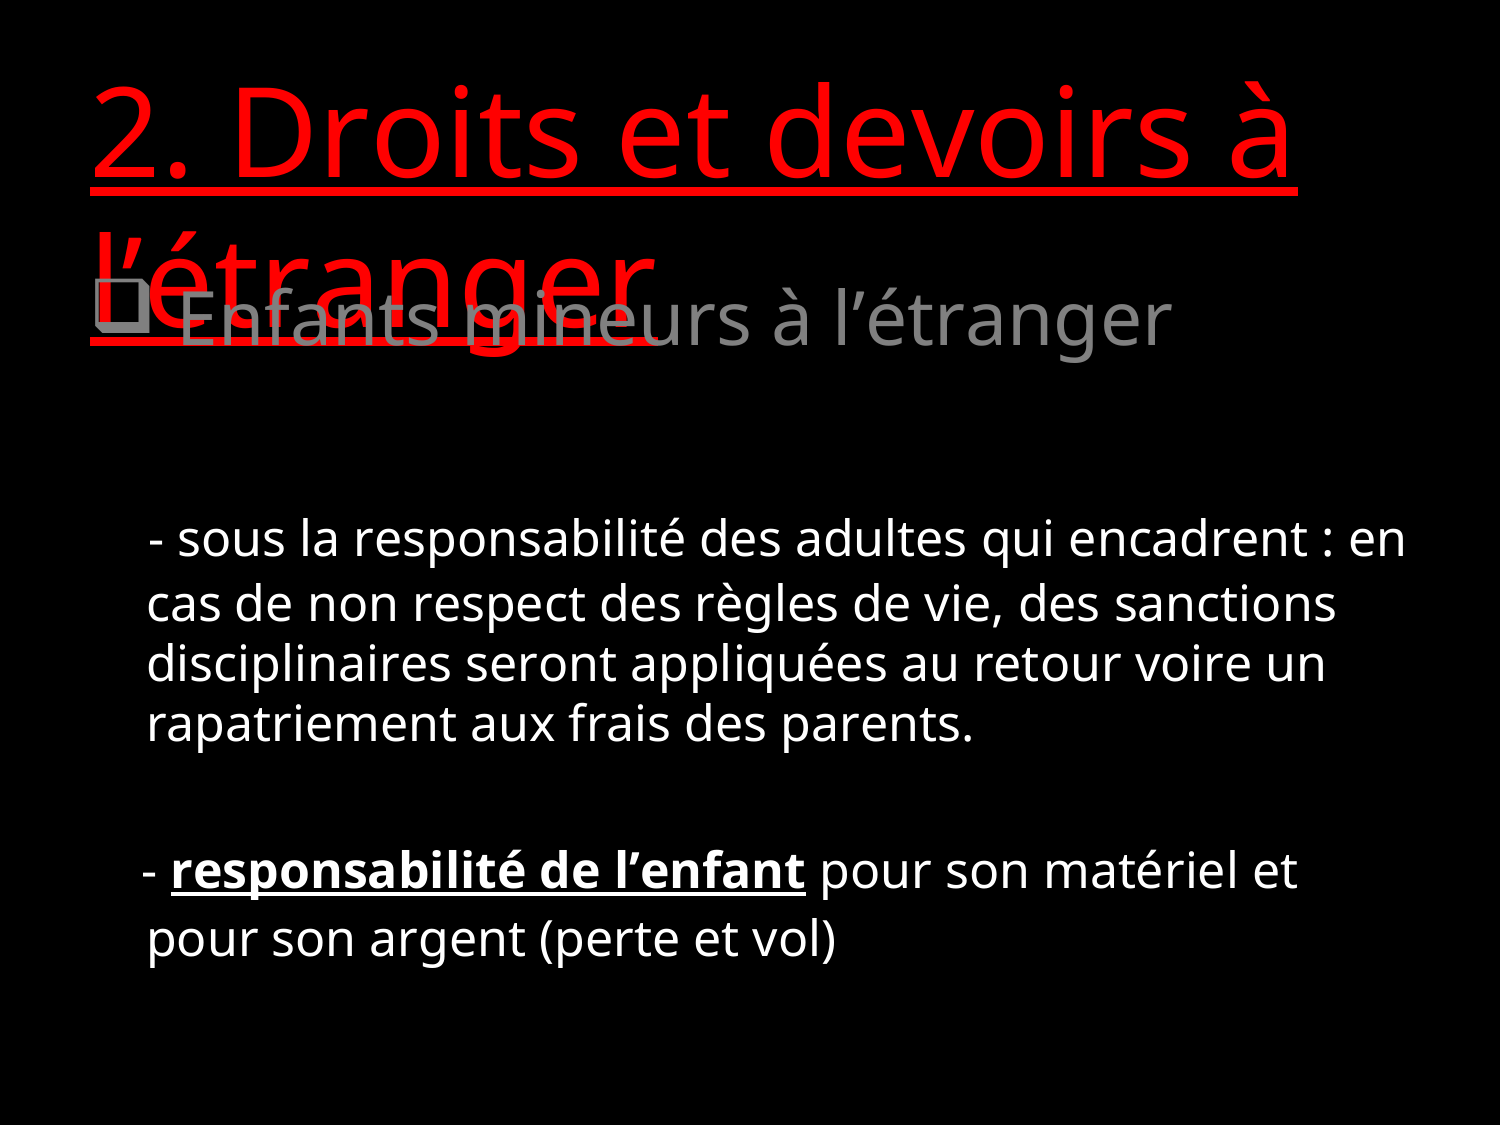

# 2. Droits et devoirs à l’étranger
 Enfants mineurs à l’étranger
 - sous la responsabilité des adultes qui encadrent : en cas de non respect des règles de vie, des sanctions disciplinaires seront appliquées au retour voire un rapatriement aux frais des parents.
 - responsabilité de l’enfant pour son matériel et pour son argent (perte et vol)